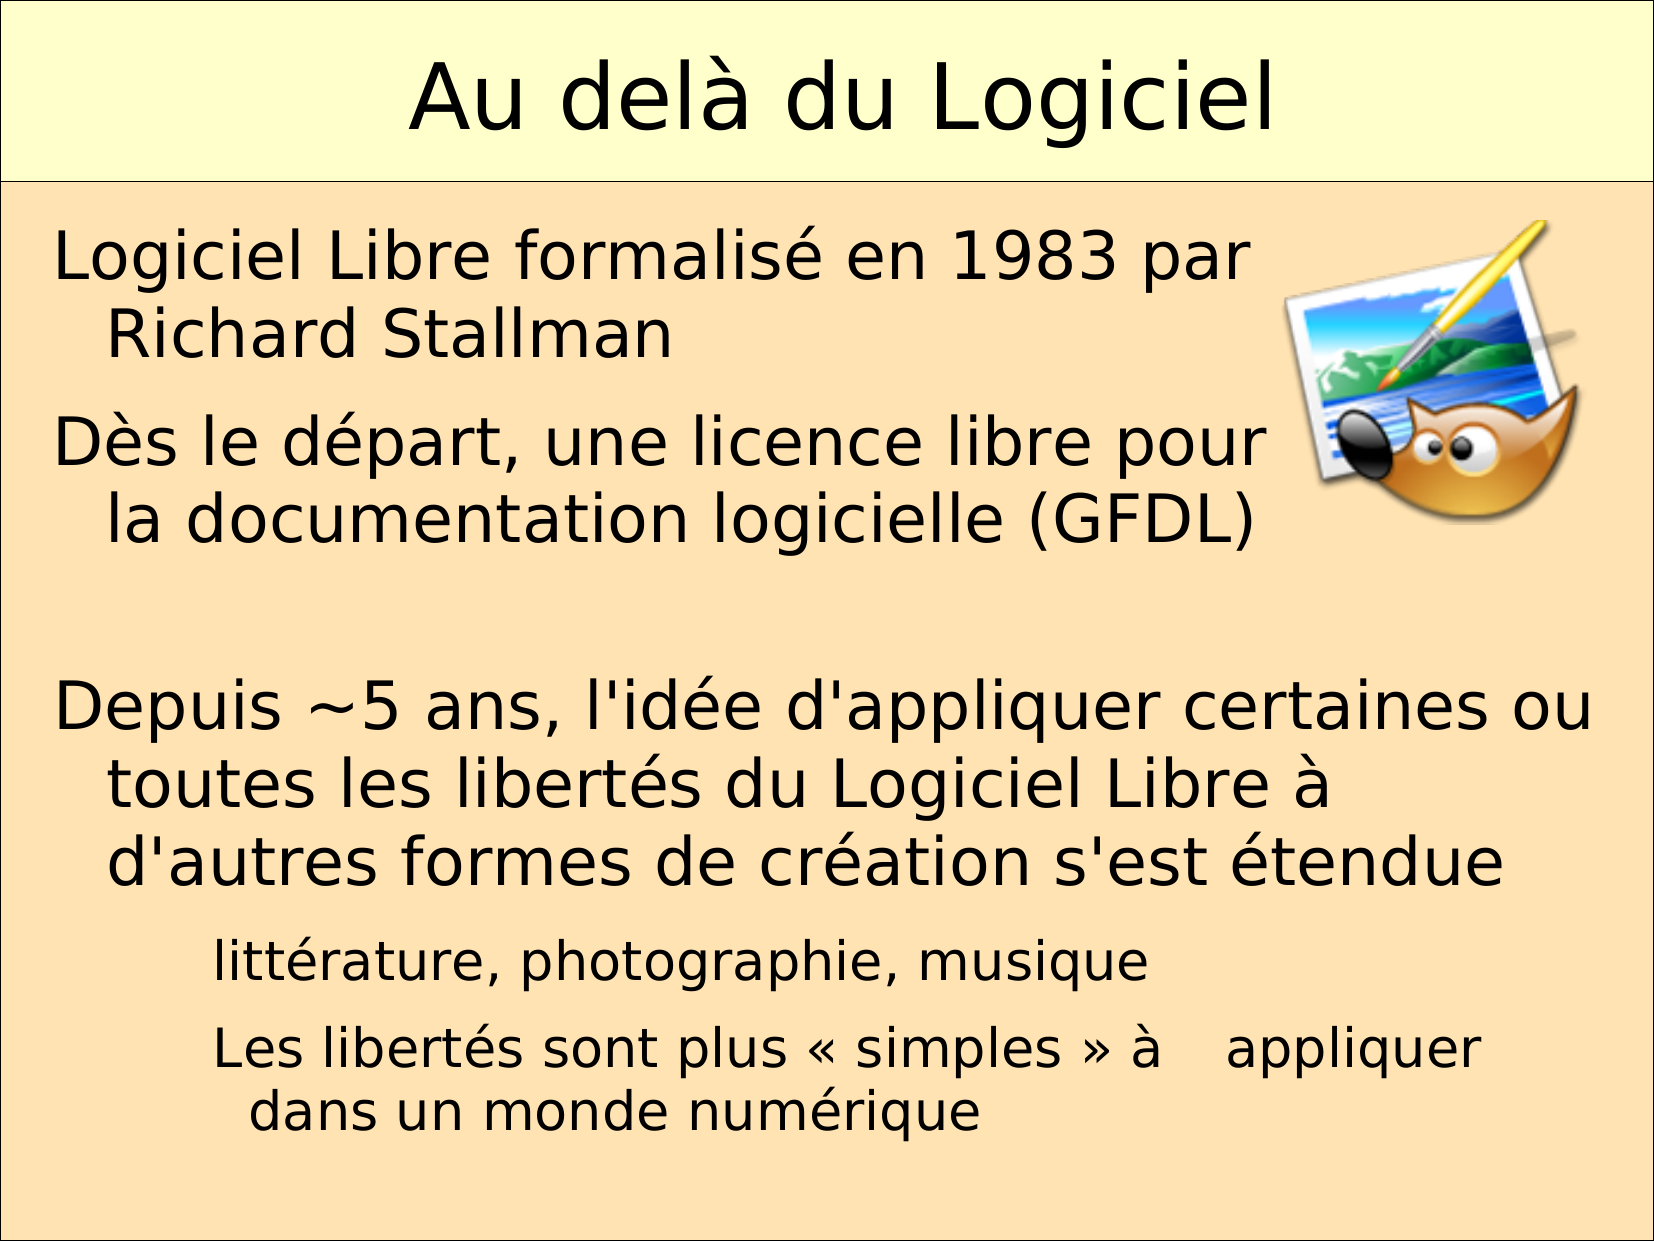

# Au delà du Logiciel
Logiciel Libre formalisé en 1983 par Richard Stallman
Dès le départ, une licence libre pour la documentation logicielle (GFDL)
Depuis ~5 ans, l'idée d'appliquer certaines ou toutes les libertés du Logiciel Libre à d'autres formes de création s'est étendue
littérature, photographie, musique
Les libertés sont plus « simples » à	 appliquer dans un monde numérique